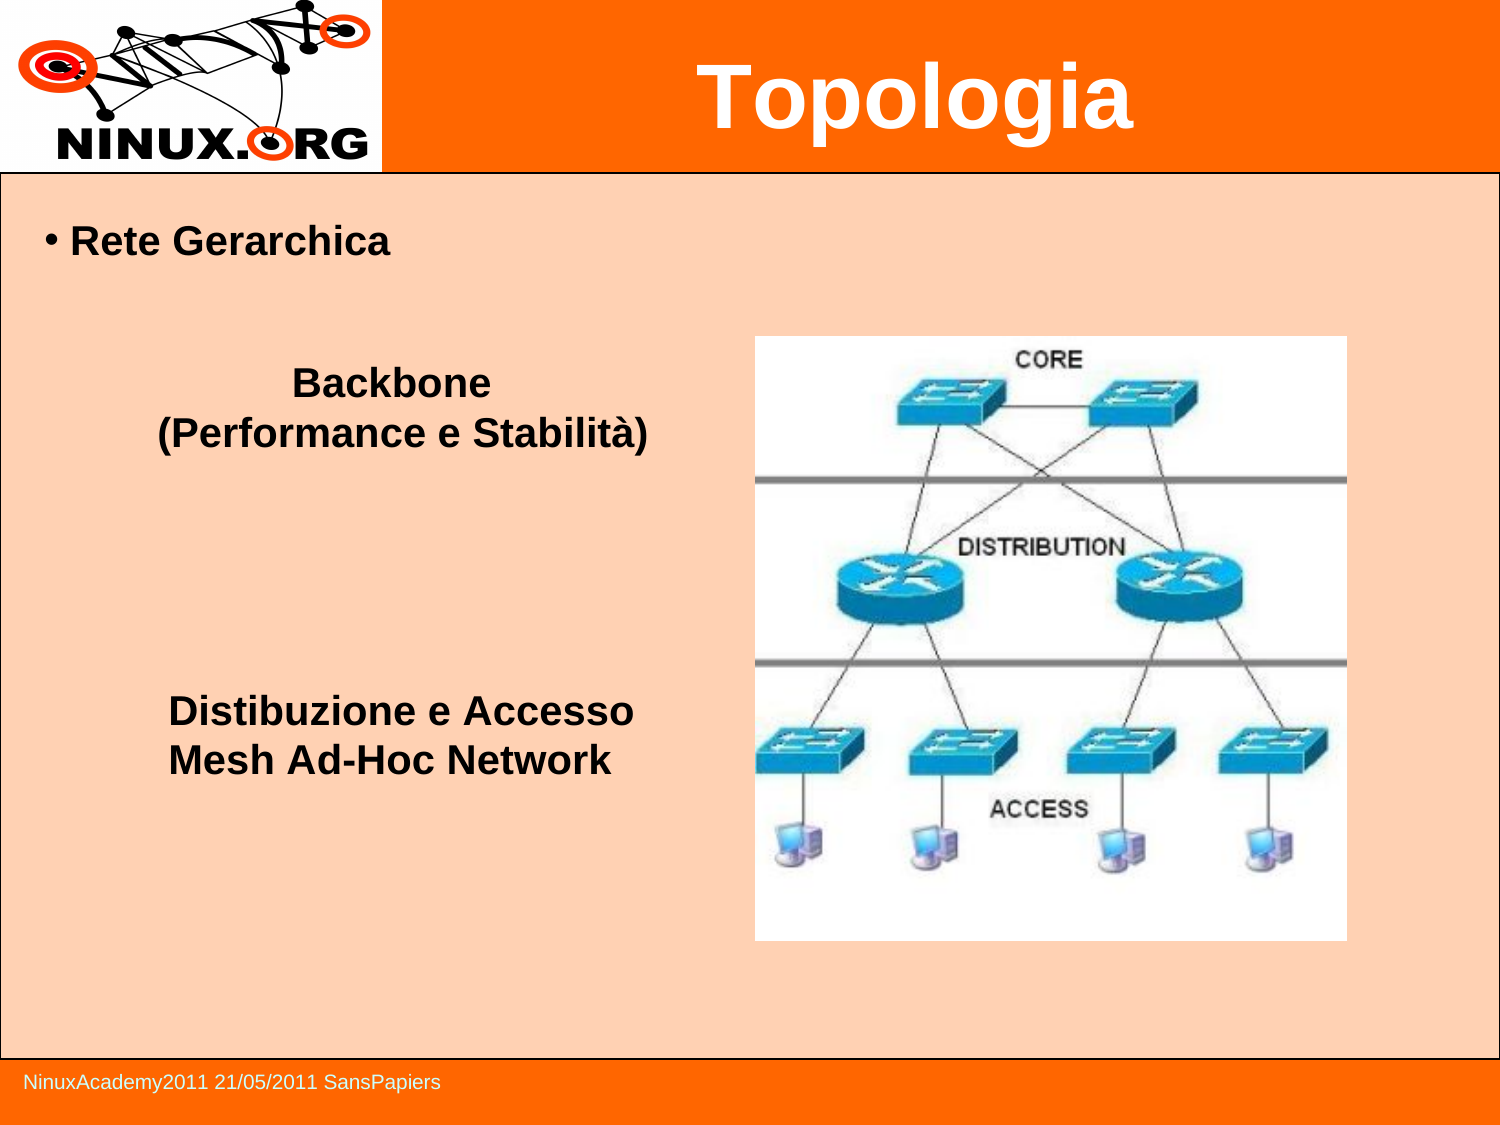

Topologia
 Rete Gerarchica
Backbone
(Performance e Stabilità)
Distibuzione e Accesso
Mesh Ad-Hoc Network
NinuxAcademy2011 21/05/2011 SansPapiers